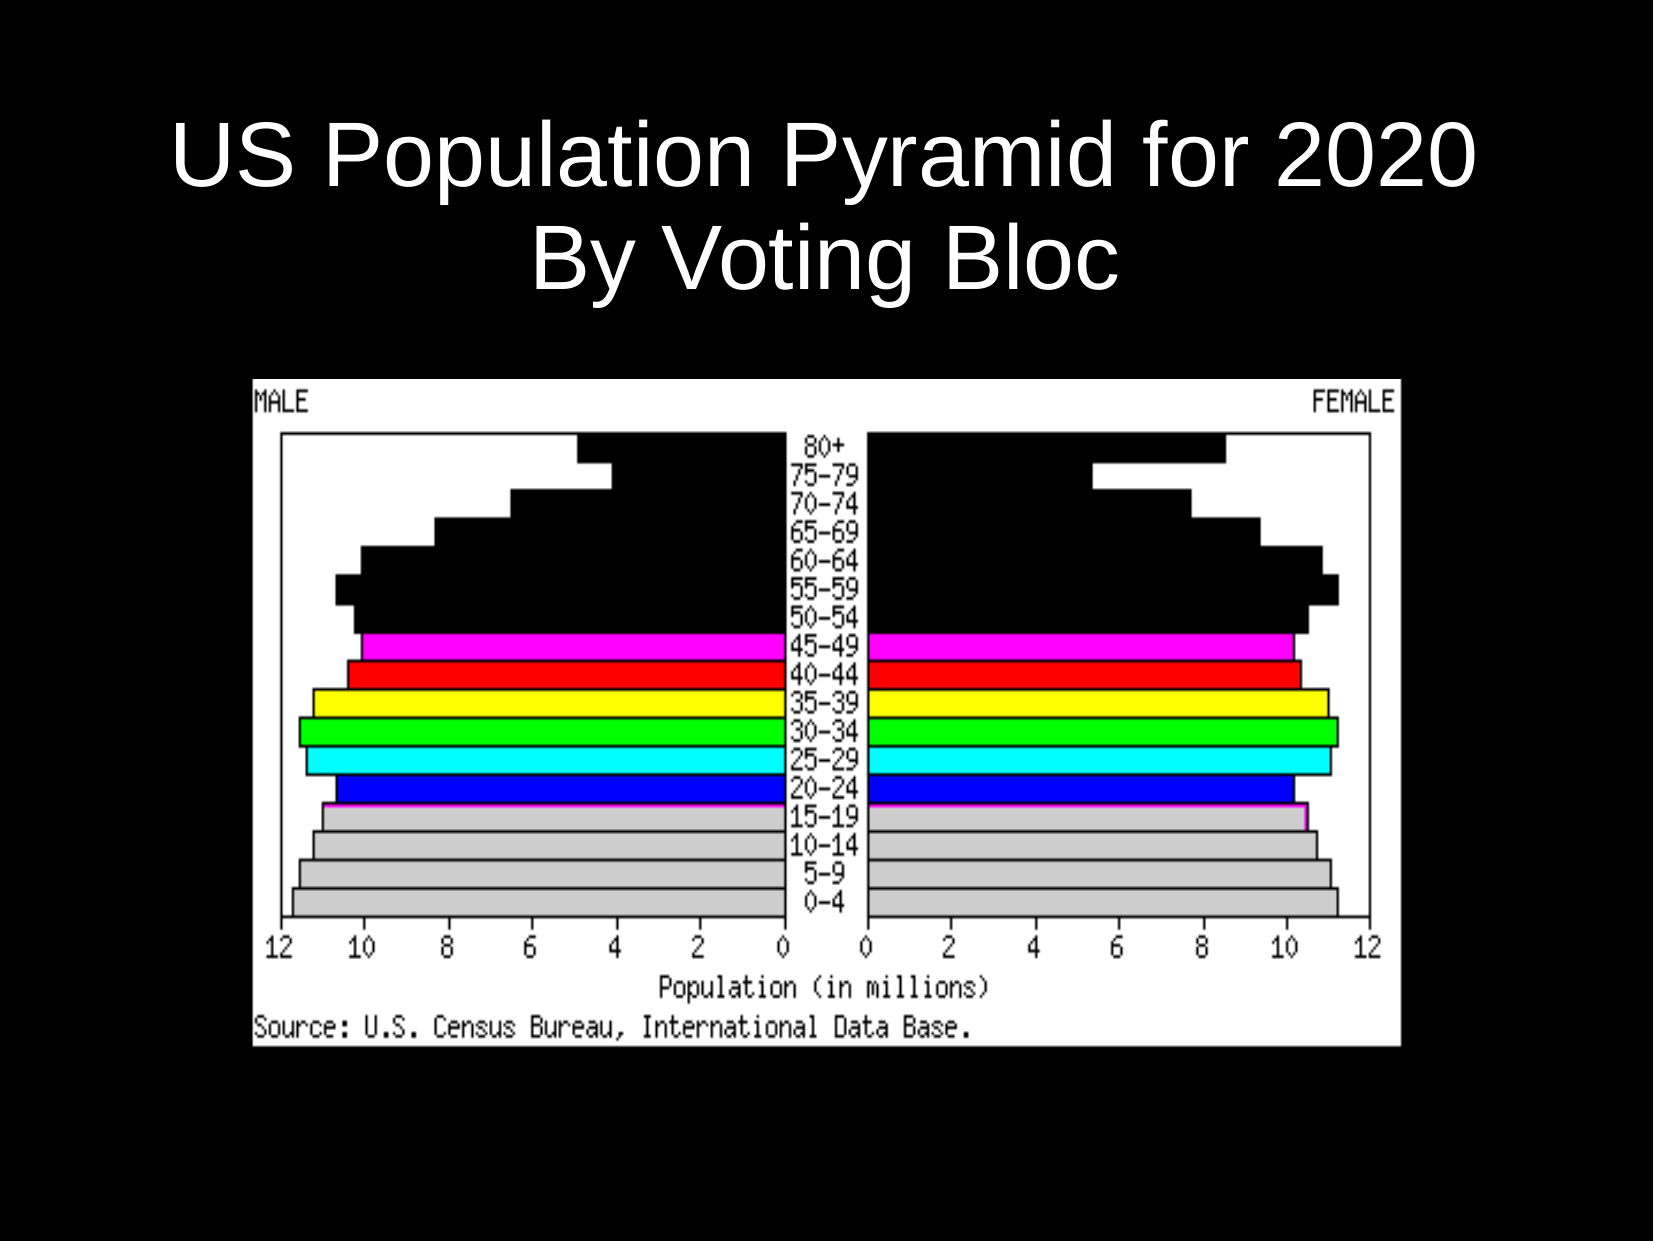

# US Population Pyramid for 2020 By Voting Bloc